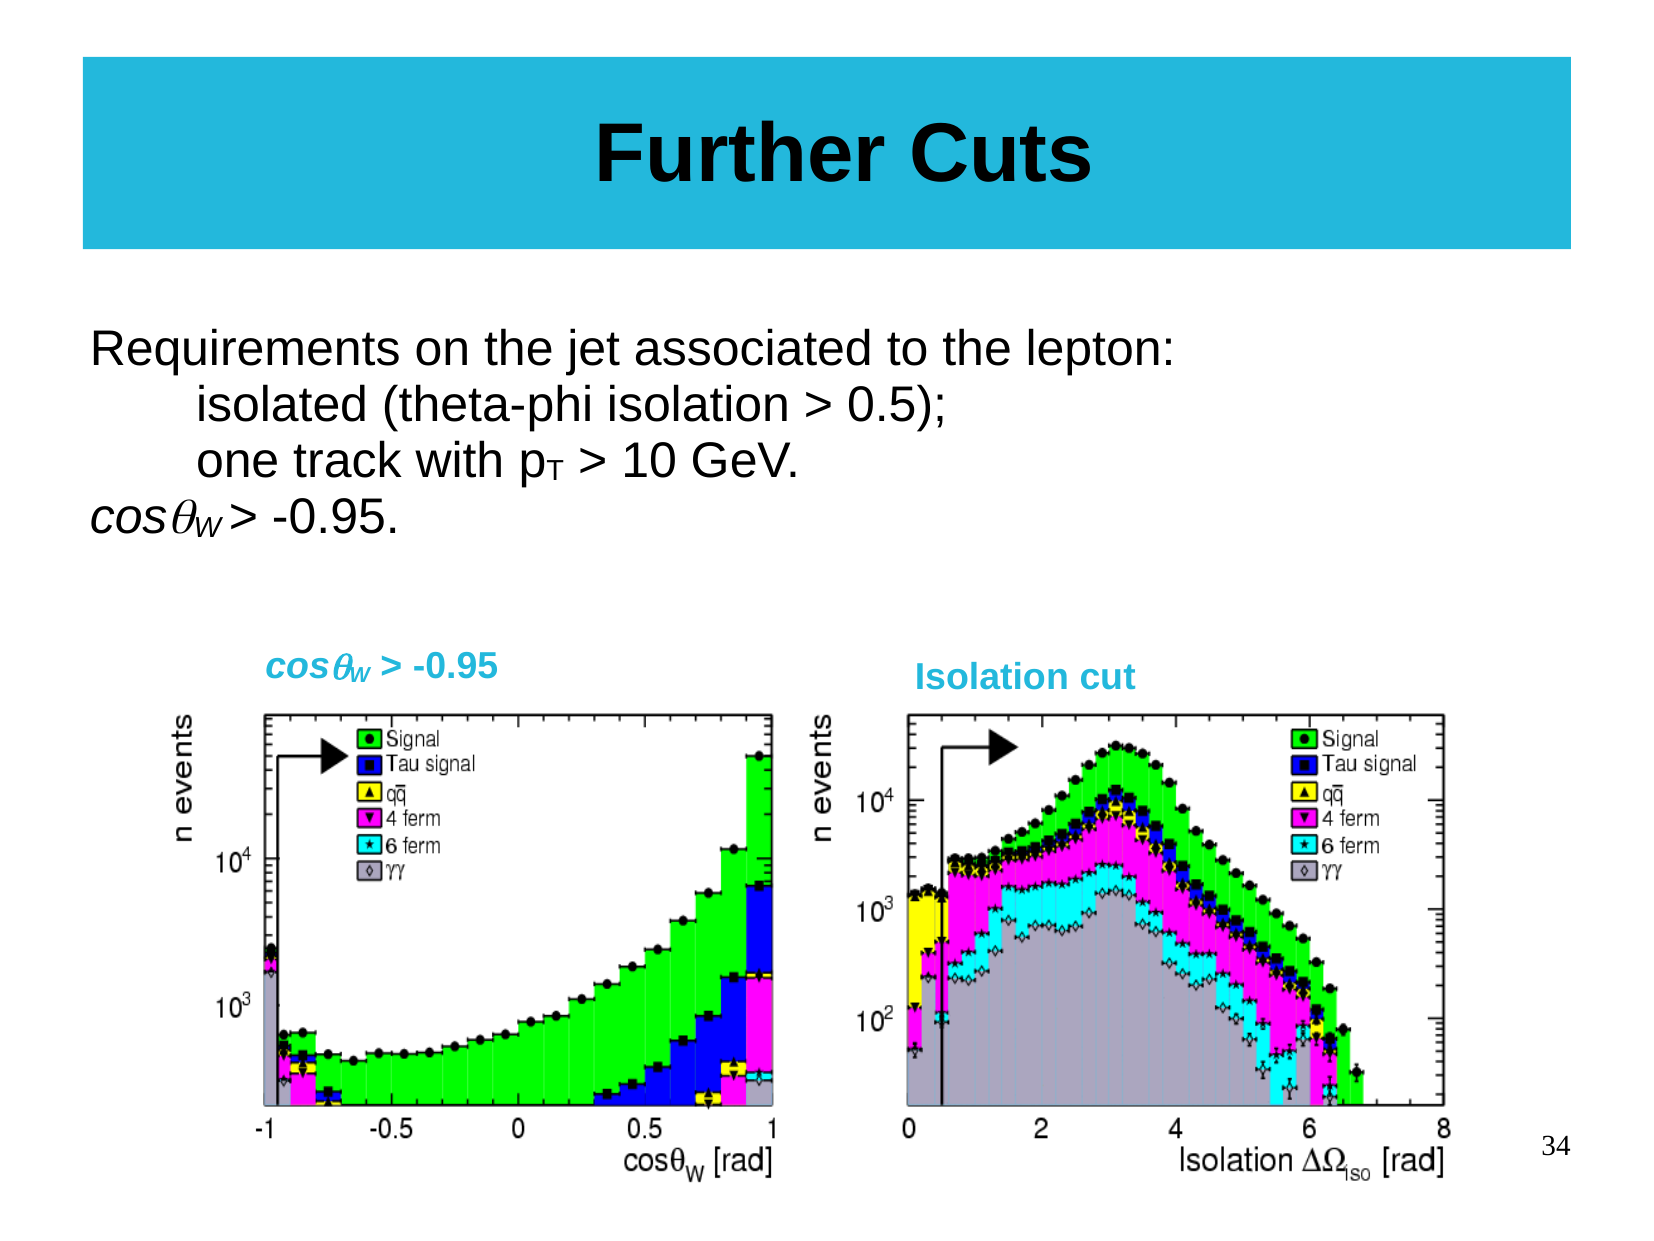

# Further Cuts
Requirements on the jet associated to the lepton:
isolated (theta-phi isolation > 0.5);
one track with pT > 10 GeV.
cosqW > -0.95.
cosqW > -0.95
Isolation cut
34